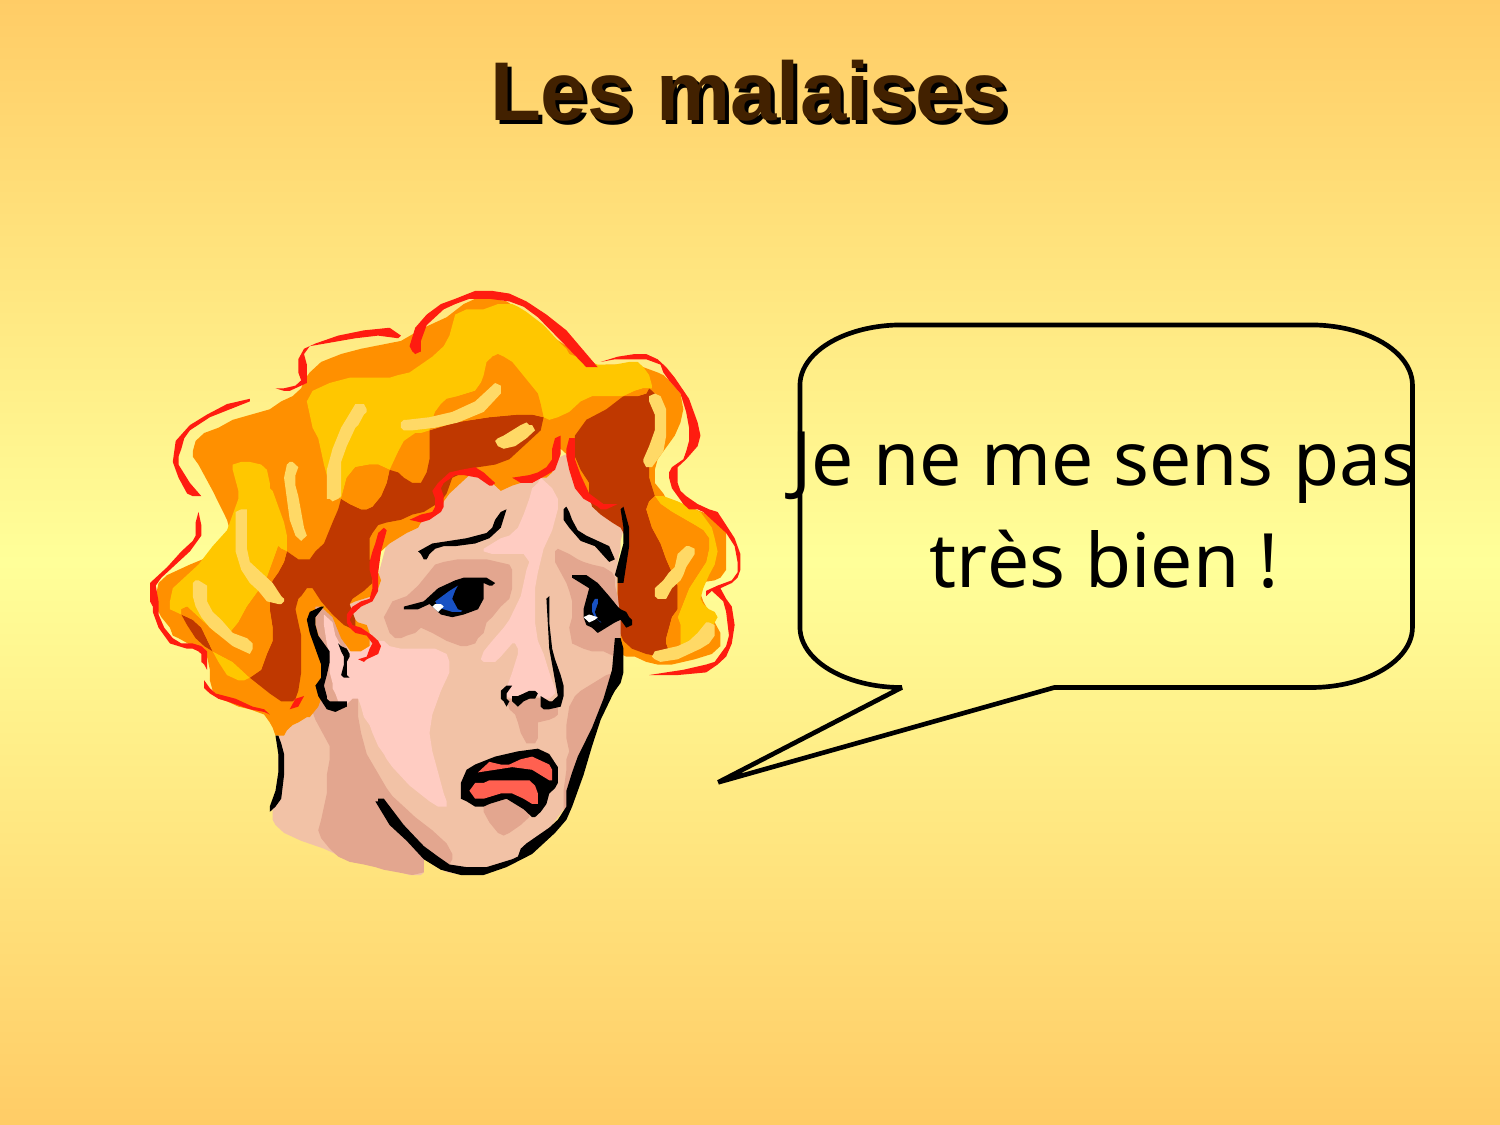

Les malaises
Je ne me sens pas très bien !